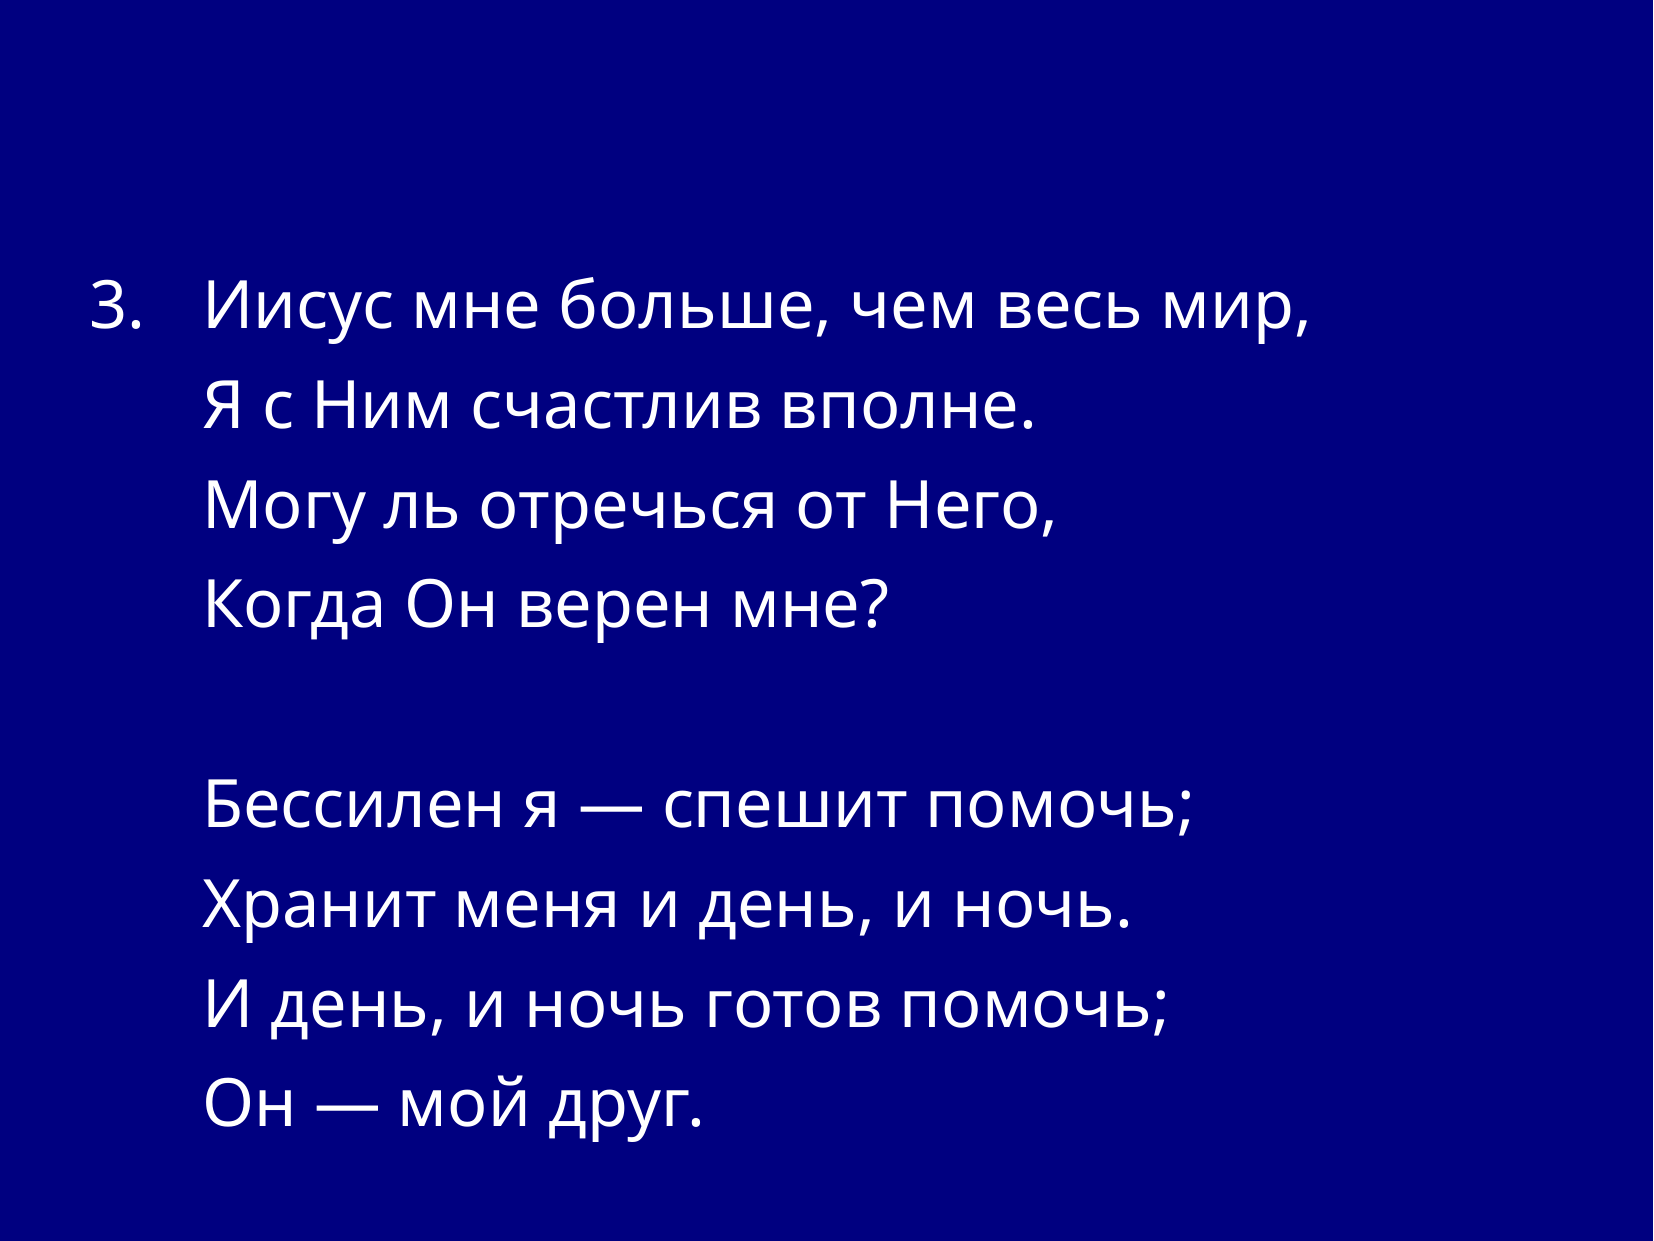

3.	Иисус мне больше, чем весь мир,
	Я с Ним счастлив вполне.
	Могу ль отречься от Него,
	Когда Он верен мне?
	Бессилен я — спешит помочь;
	Хранит меня и день, и ночь.
	И день, и ночь готов помочь;
	Он — мой друг.